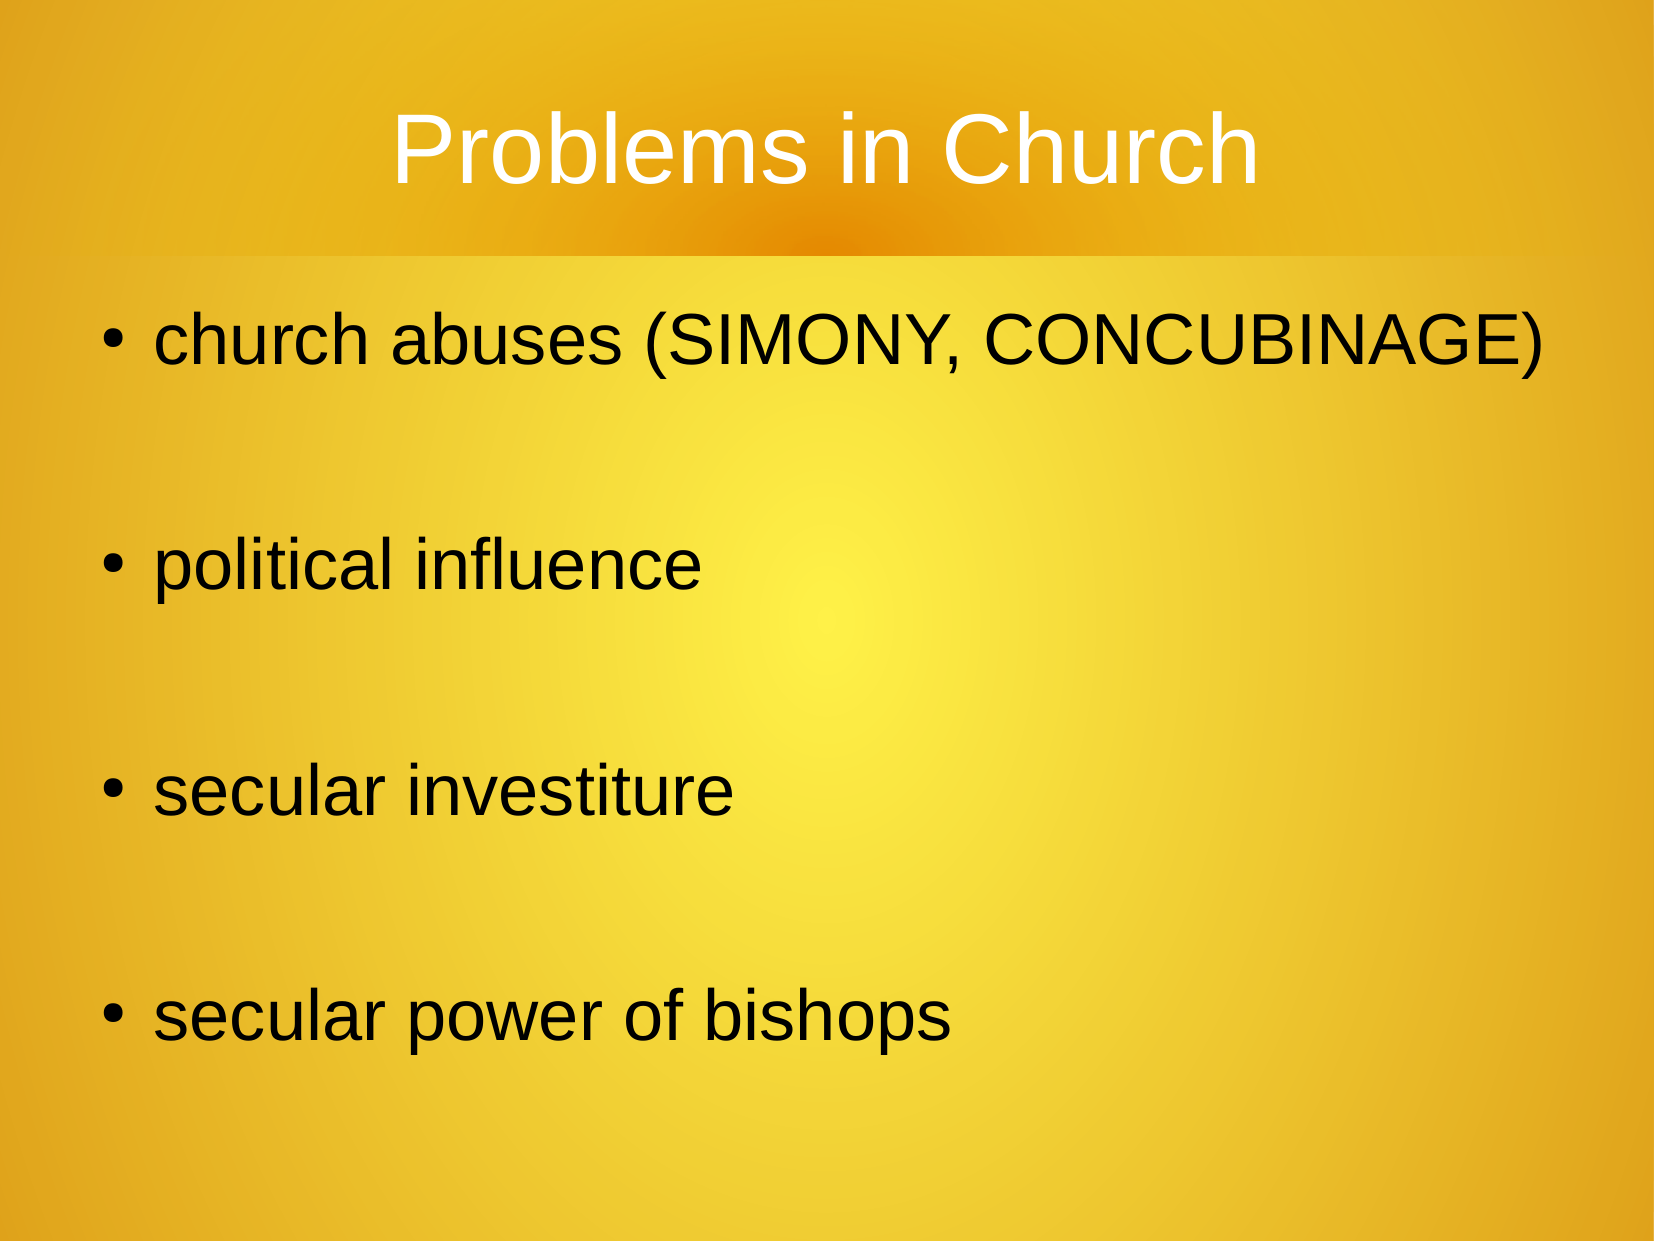

# Problems in Church
church abuses (SIMONY, CONCUBINAGE)
political influence
secular investiture
secular power of bishops